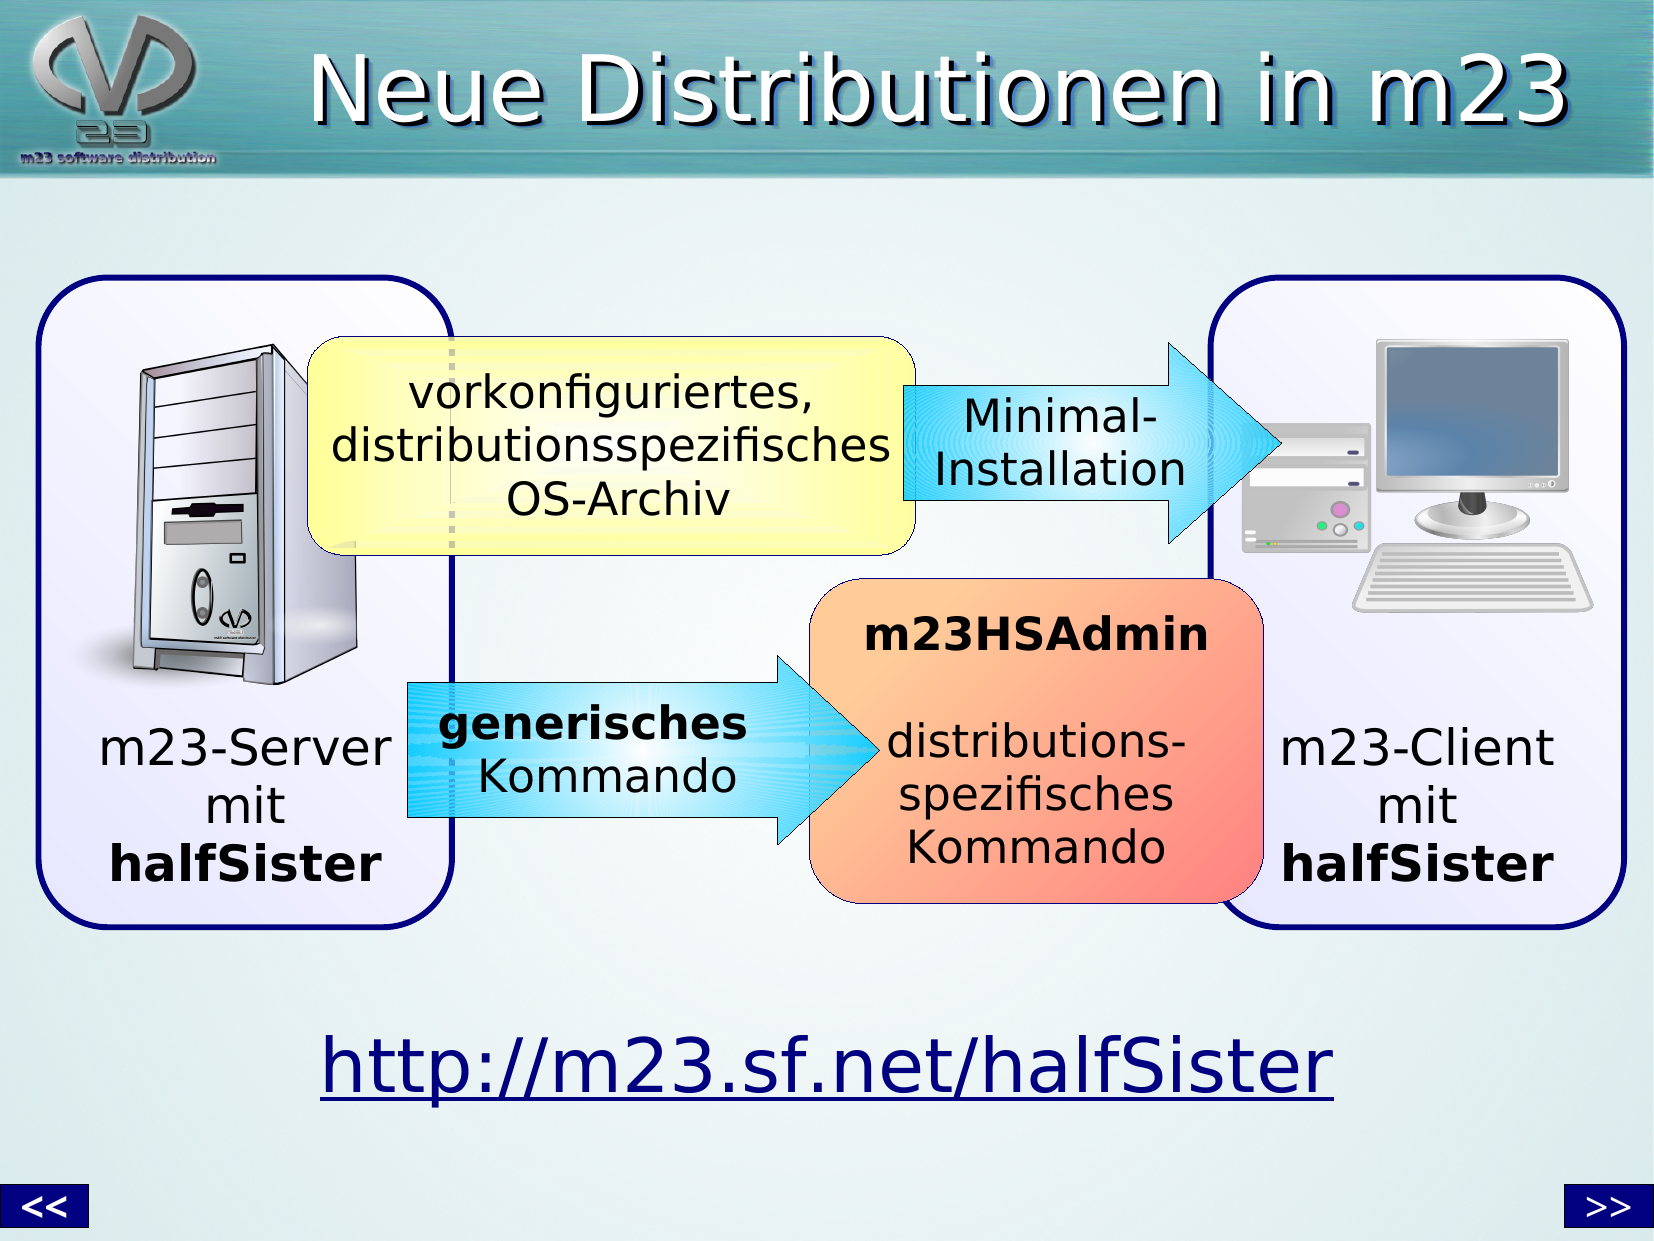

# Neue Distributionen in m23
m23-Server
mit
halfSister
m23-Client
mit
halfSister
vorkonfiguriertes,
distributionsspezifisches
 OS-Archiv
Minimal-
Installation
m23HSAdmin
distributions-
spezifisches
Kommando
generisches
Kommando
http://m23.sf.net/halfSister